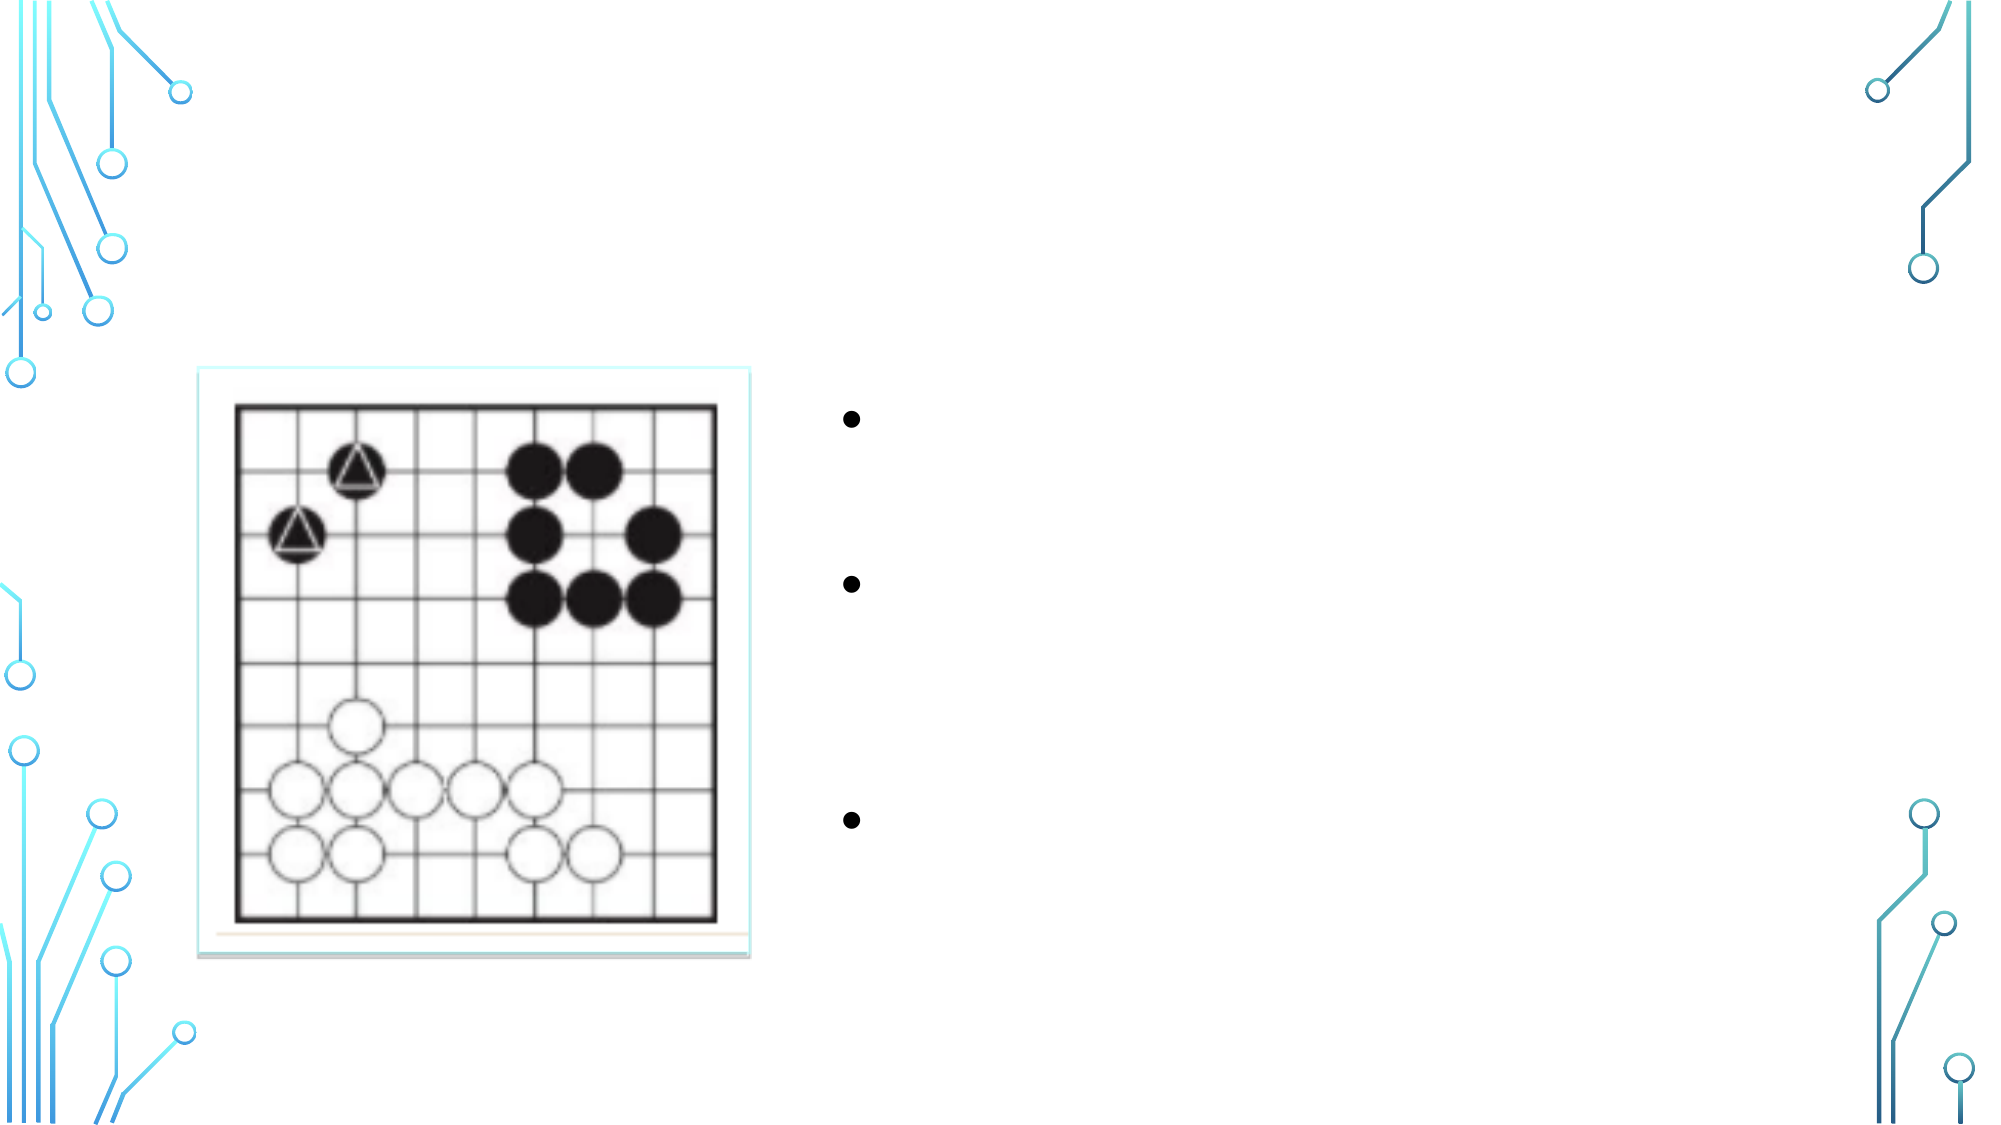

# Niť
Kamene ktoré okupujú susediace priesečíky sa nazývajú niť
Na to aby sa kamene stali niťou, musia susediť vertikálne, alebo horizontálne